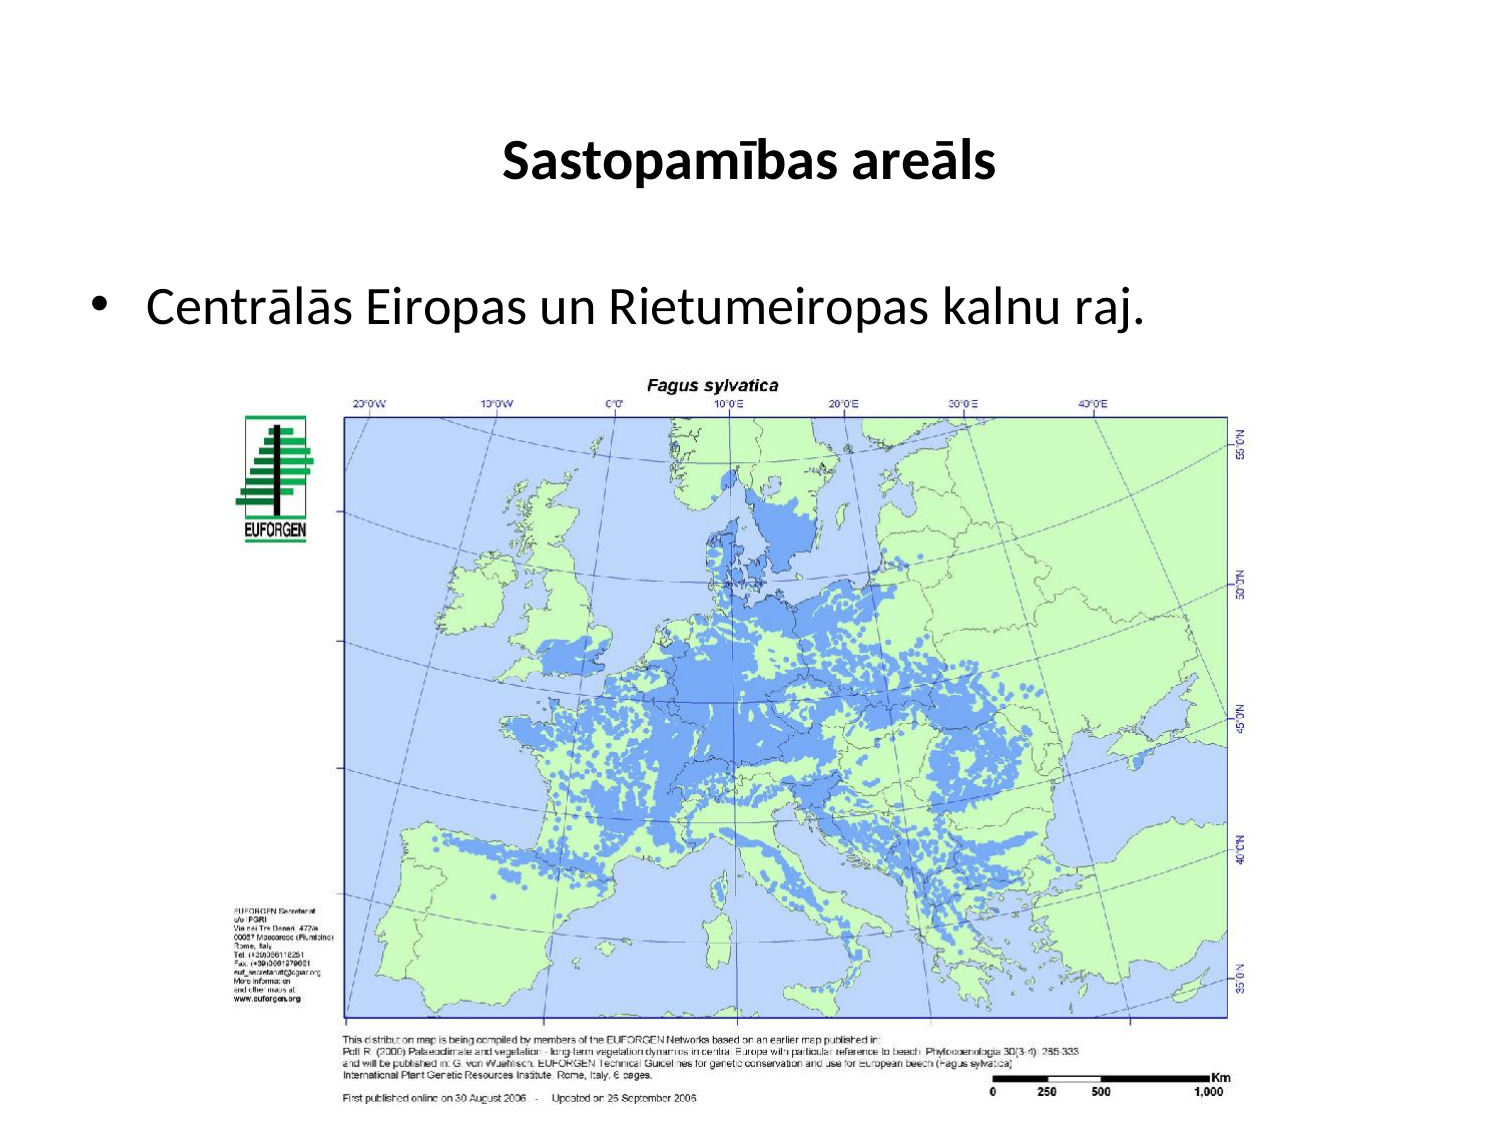

# Sastopamības areāls
Centrālās Eiropas un Rietumeiropas kalnu raj.